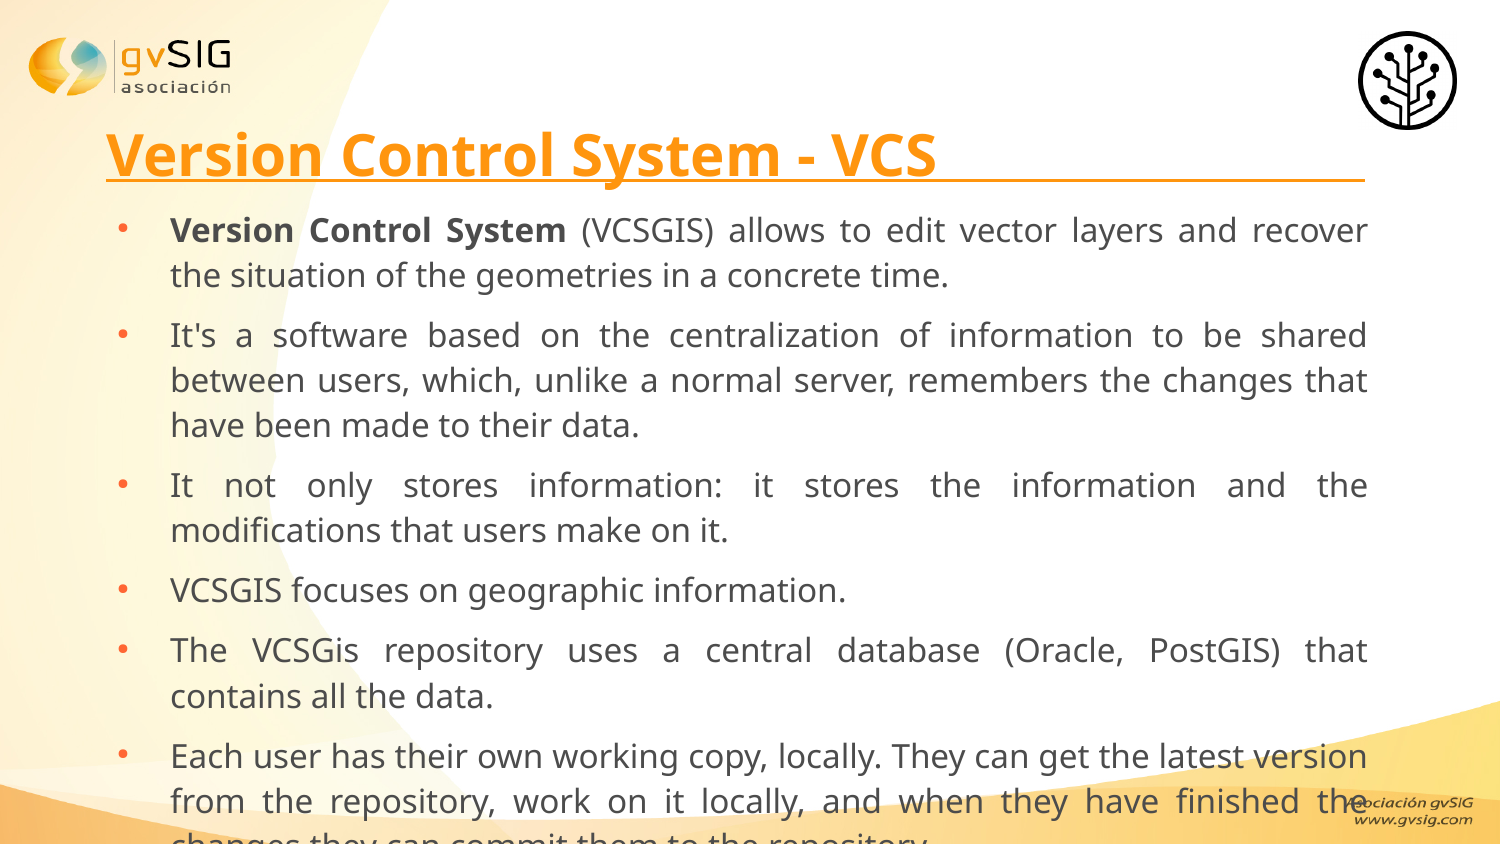

Version Control System - VCS
# Version Control System (VCSGIS) allows to edit vector layers and recover the situation of the geometries in a concrete time.
It's a software based on the centralization of information to be shared between users, which, unlike a normal server, remembers the changes that have been made to their data.
It not only stores information: it stores the information and the modifications that users make on it.
VCSGIS focuses on geographic information.
The VCSGis repository uses a central database (Oracle, PostGIS) that contains all the data.
Each user has their own working copy, locally. They can get the latest version from the repository, work on it locally, and when they have finished the changes they can commit them to the repository.